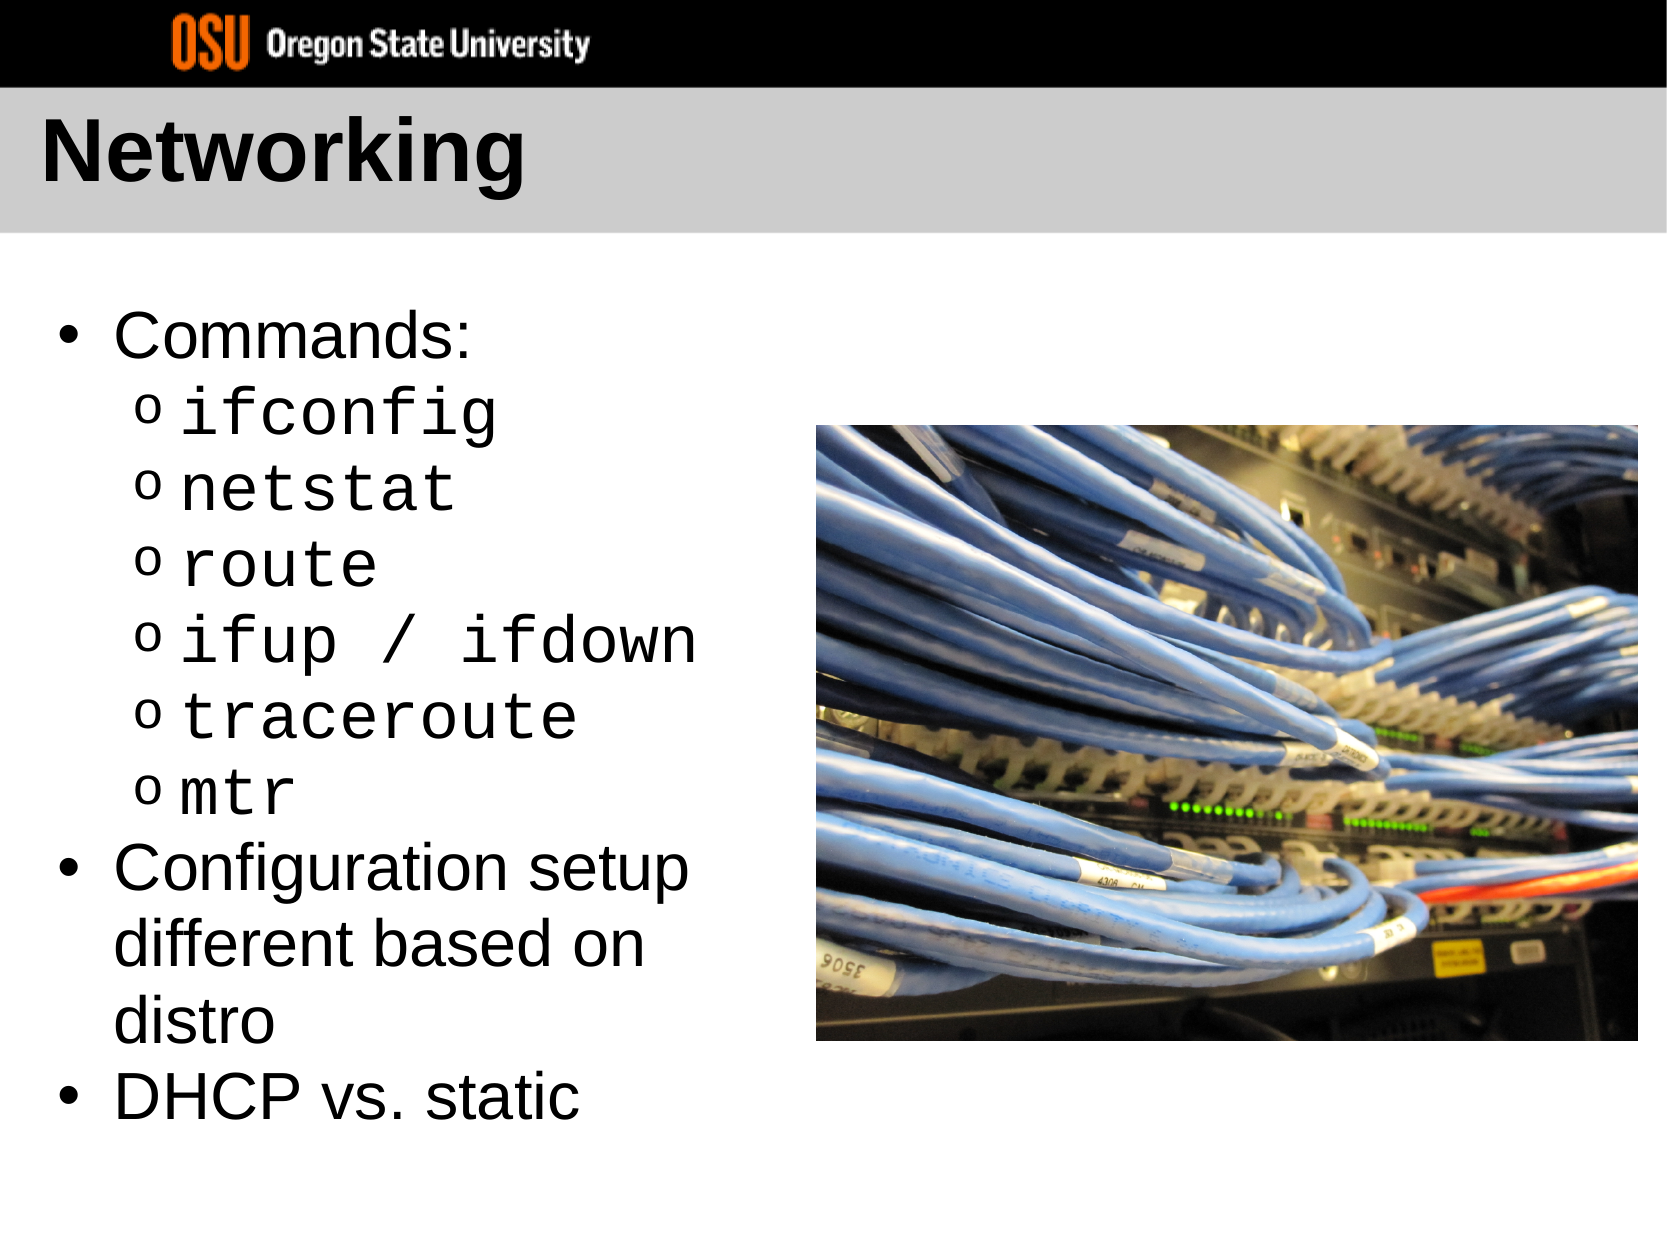

# Networking
Commands:
ifconfig
netstat
route
ifup / ifdown
traceroute
mtr
Configuration setup different based on distro
DHCP vs. static